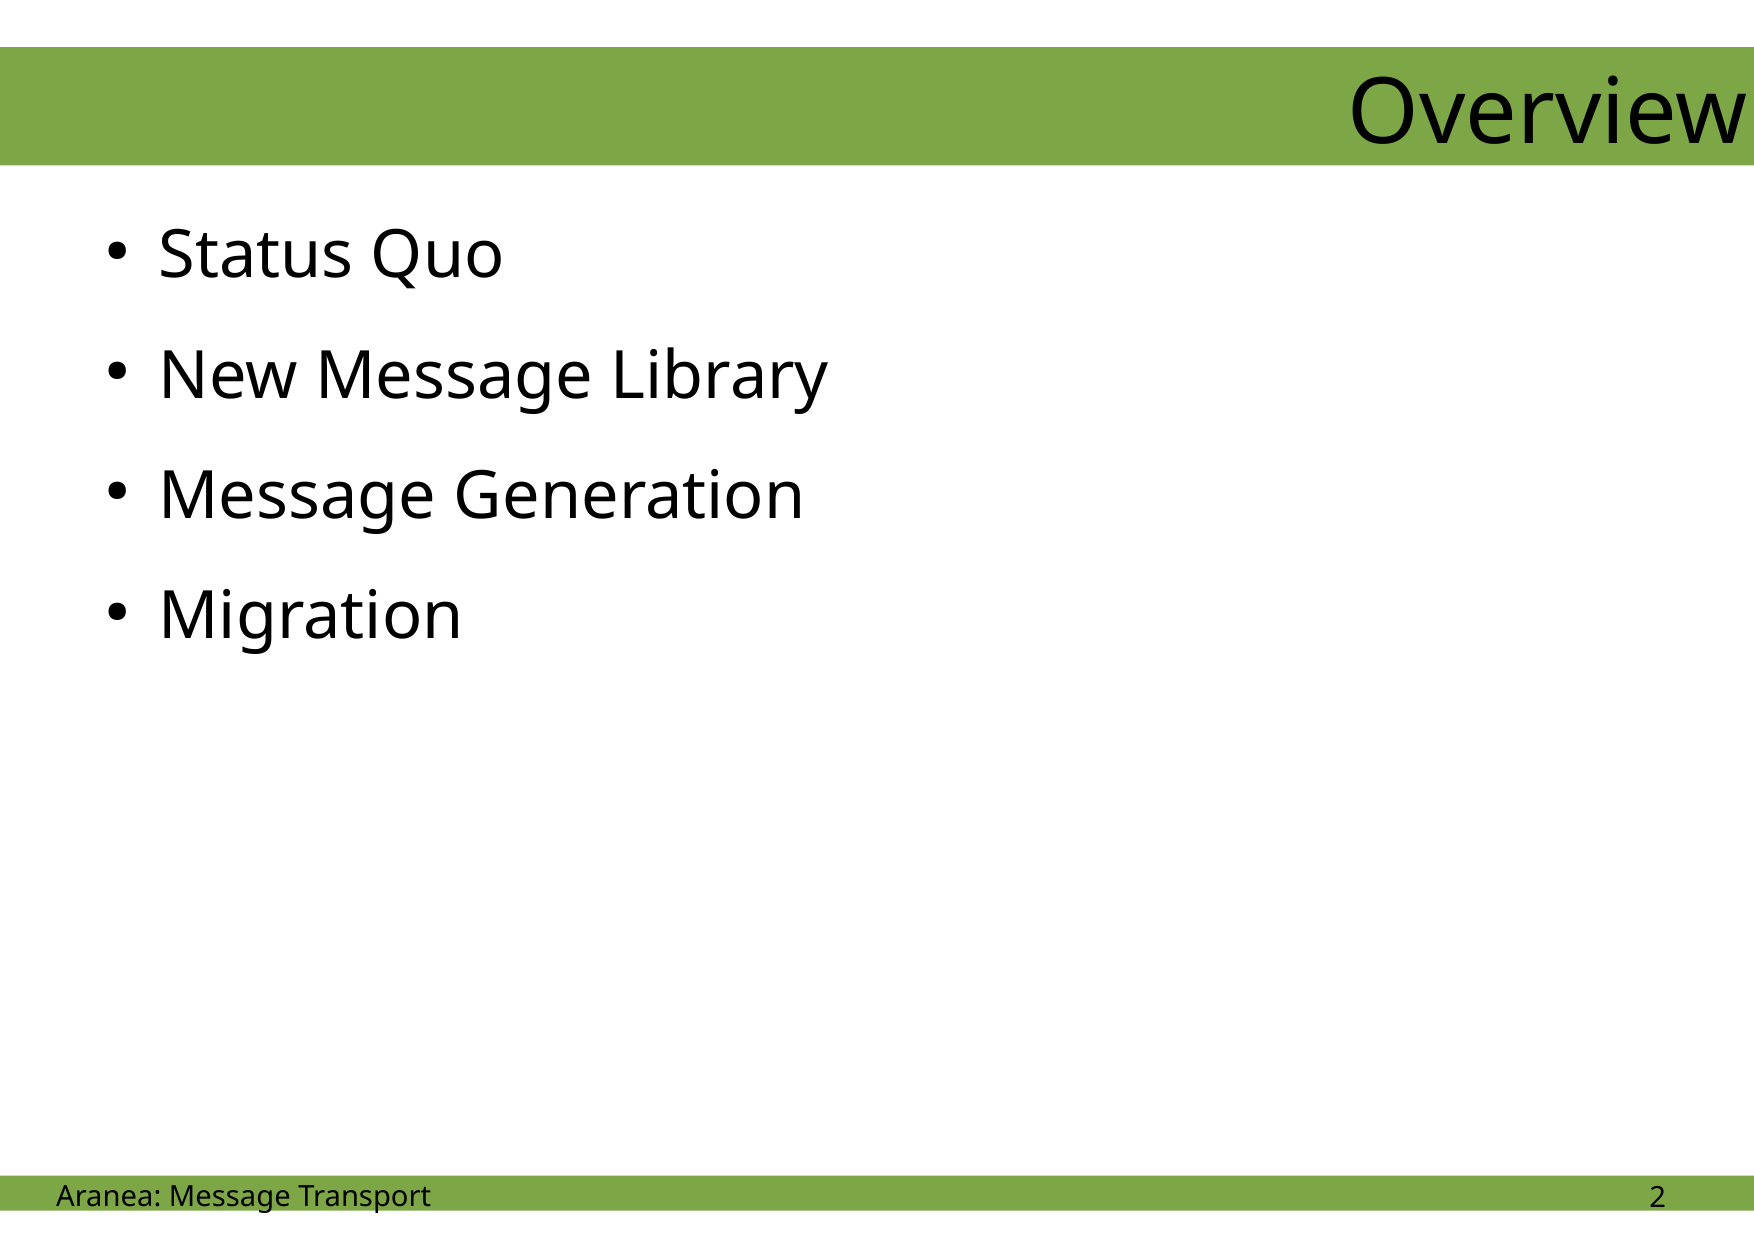

# Overview
Status Quo
New Message Library
Message Generation
Migration
2